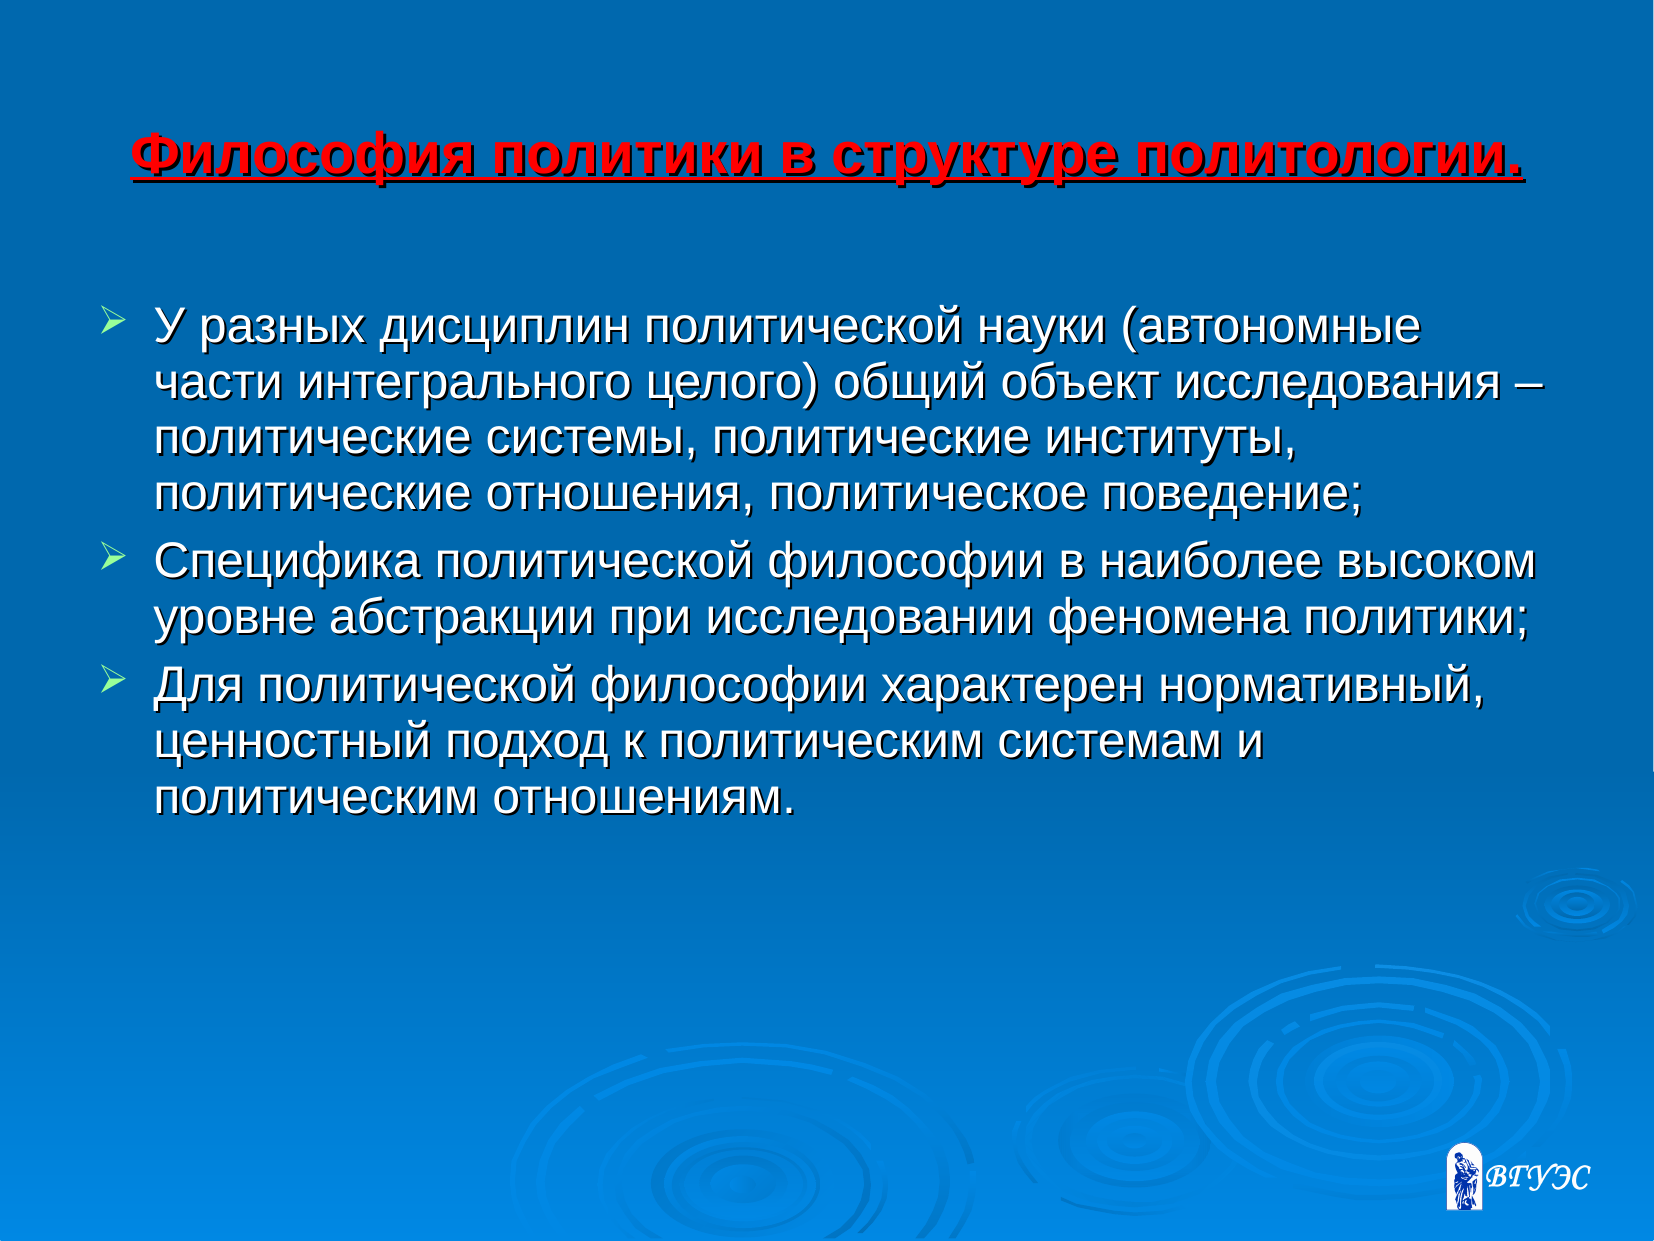

# Философия политики в структуре политологии.
У разных дисциплин политической науки (автономные части интегрального целого) общий объект исследования – политические системы, политические институты, политические отношения, политическое поведение;
Специфика политической философии в наиболее высоком уровне абстракции при исследовании феномена политики;
Для политической философии характерен нормативный, ценностный подход к политическим системам и политическим отношениям.